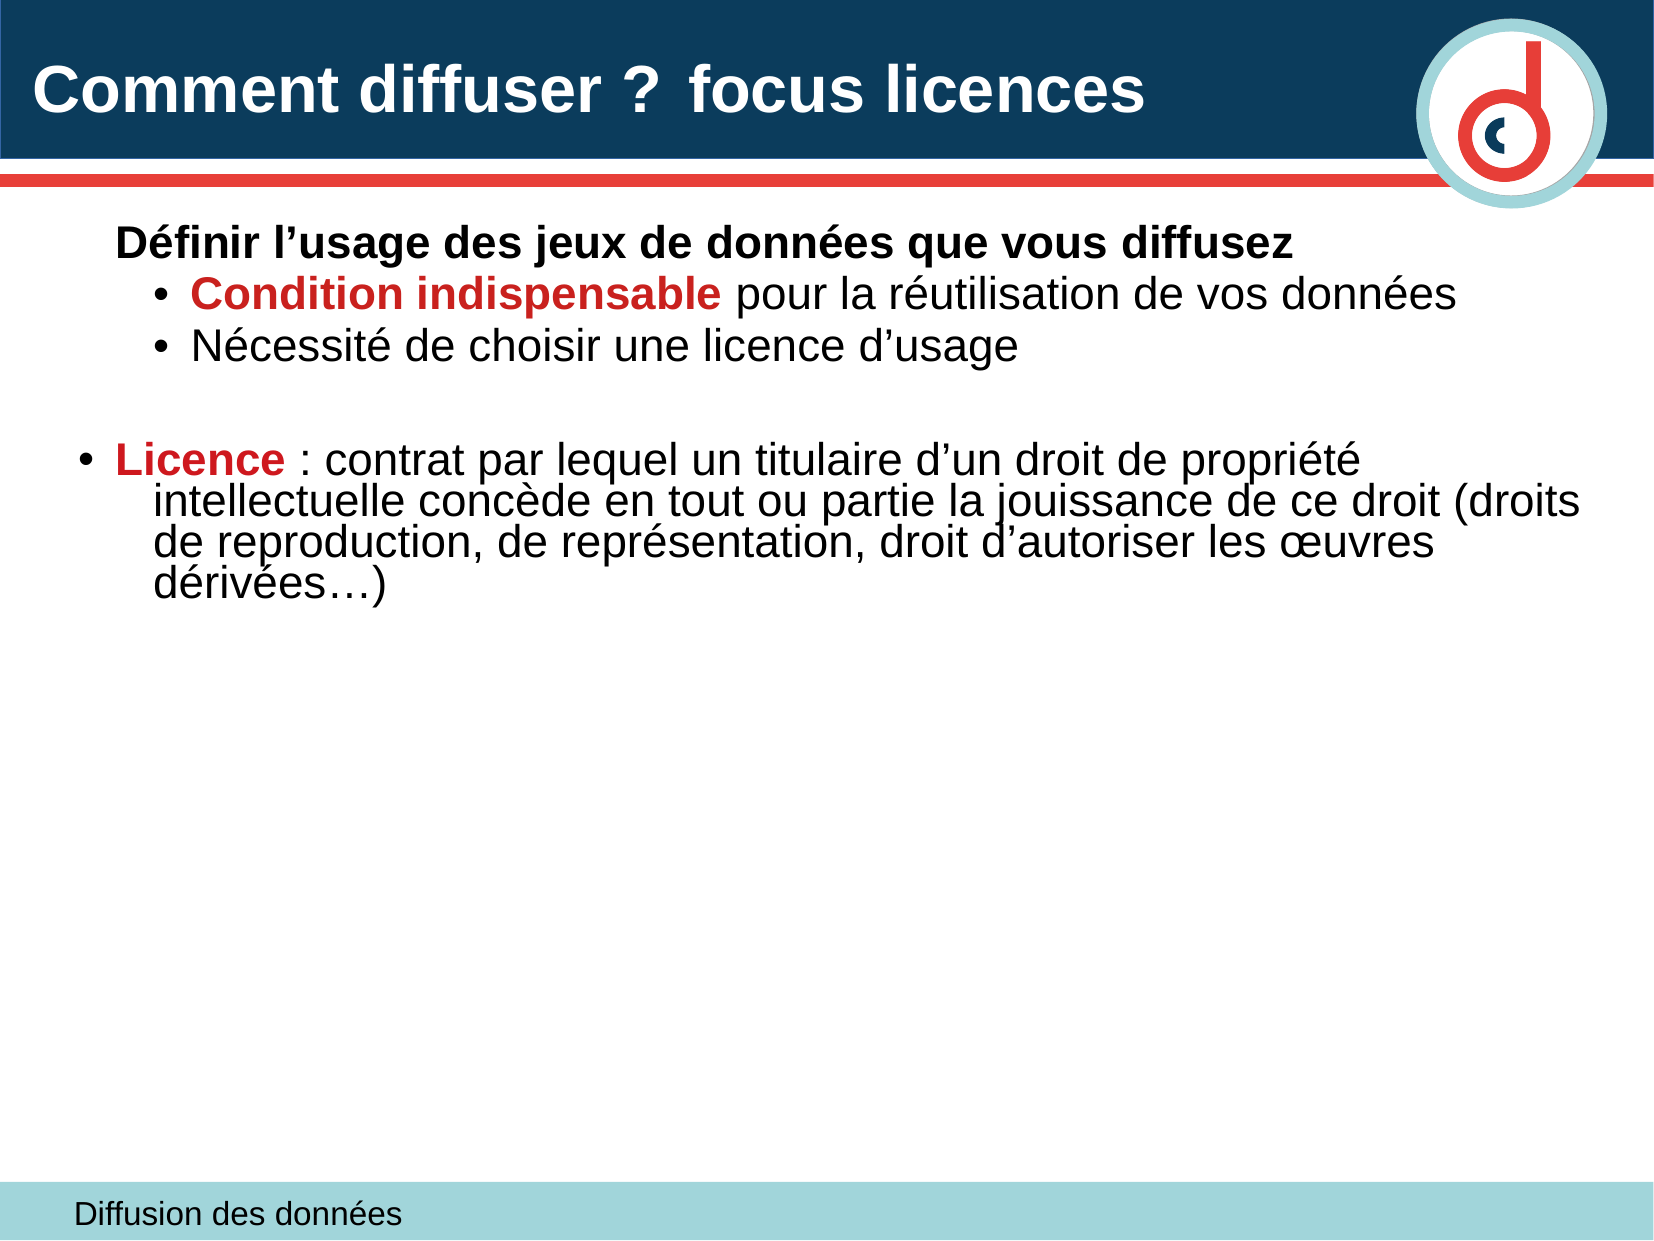

# Comment diffuser ? focus licences
Définir l’usage des jeux de données que vous diffusez
Condition indispensable pour la réutilisation de vos données
Nécessité de choisir une licence d’usage
Licence : contrat par lequel un titulaire d’un droit de propriété intellectuelle concède en tout ou partie la jouissance de ce droit (droits de reproduction, de représentation, droit d’autoriser les œuvres dérivées…)
Diffusion des données